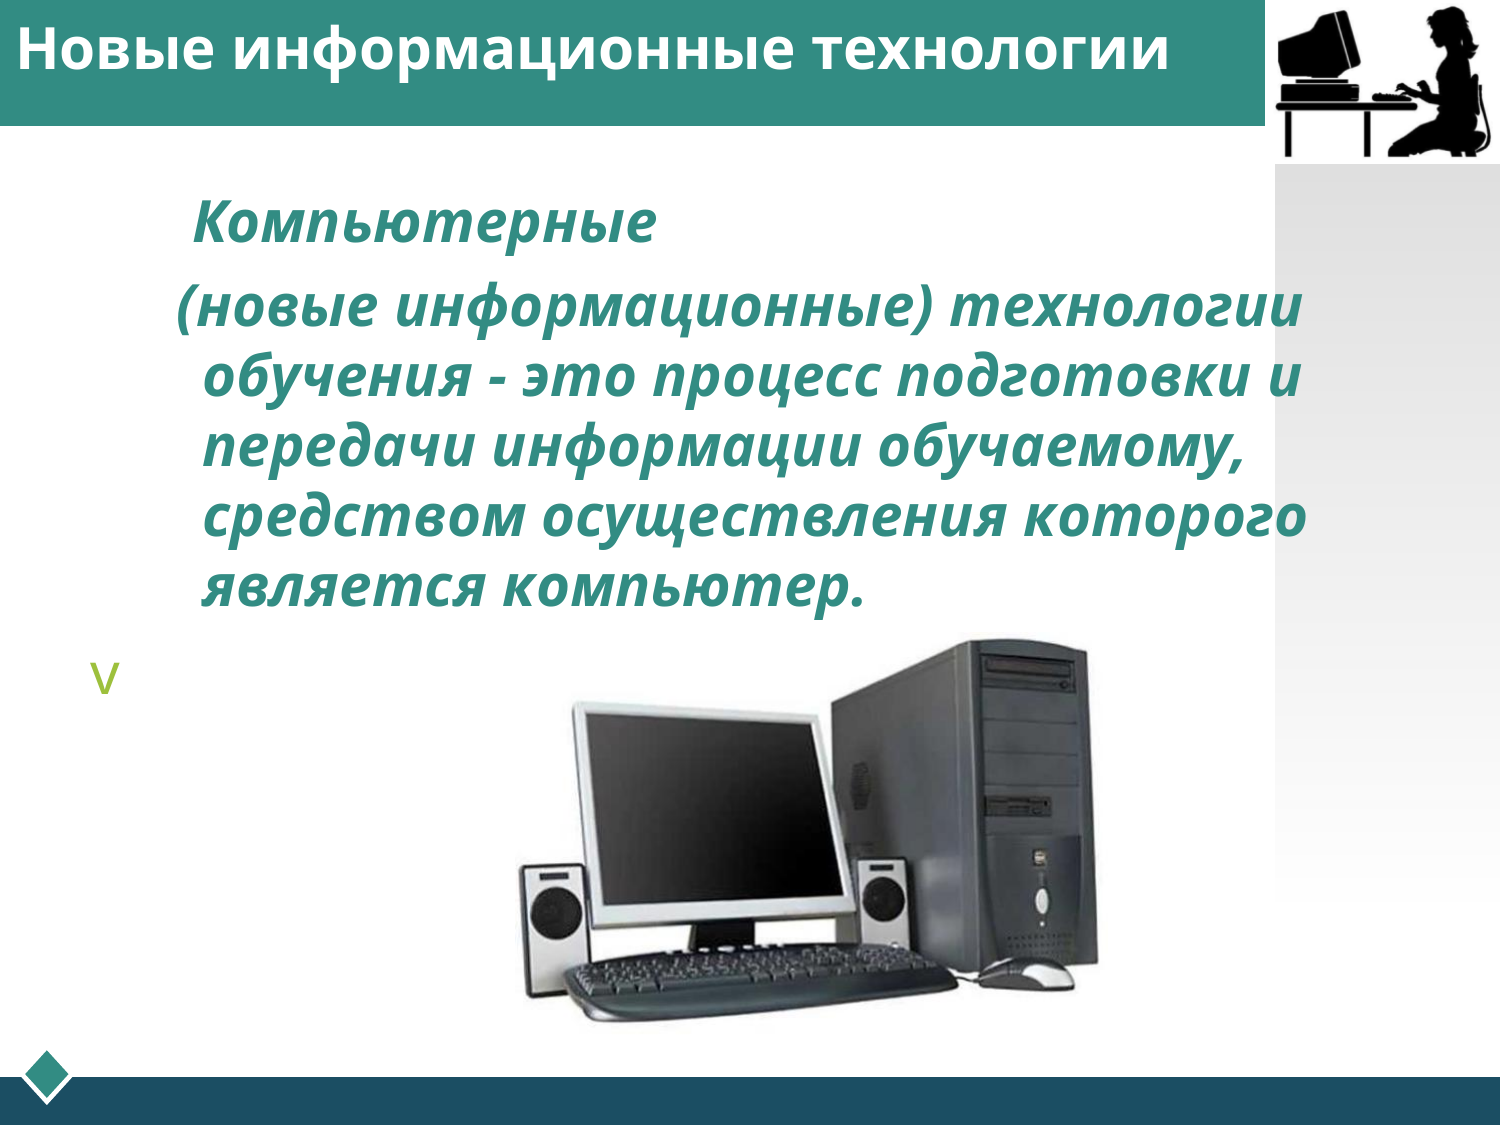

# Новые информационные технологии
 Компьютерные
 (новые информационные) технологии обучения - это процесс подготовки и передачи информации обучаемому, средством осуществления которого является компьютер.